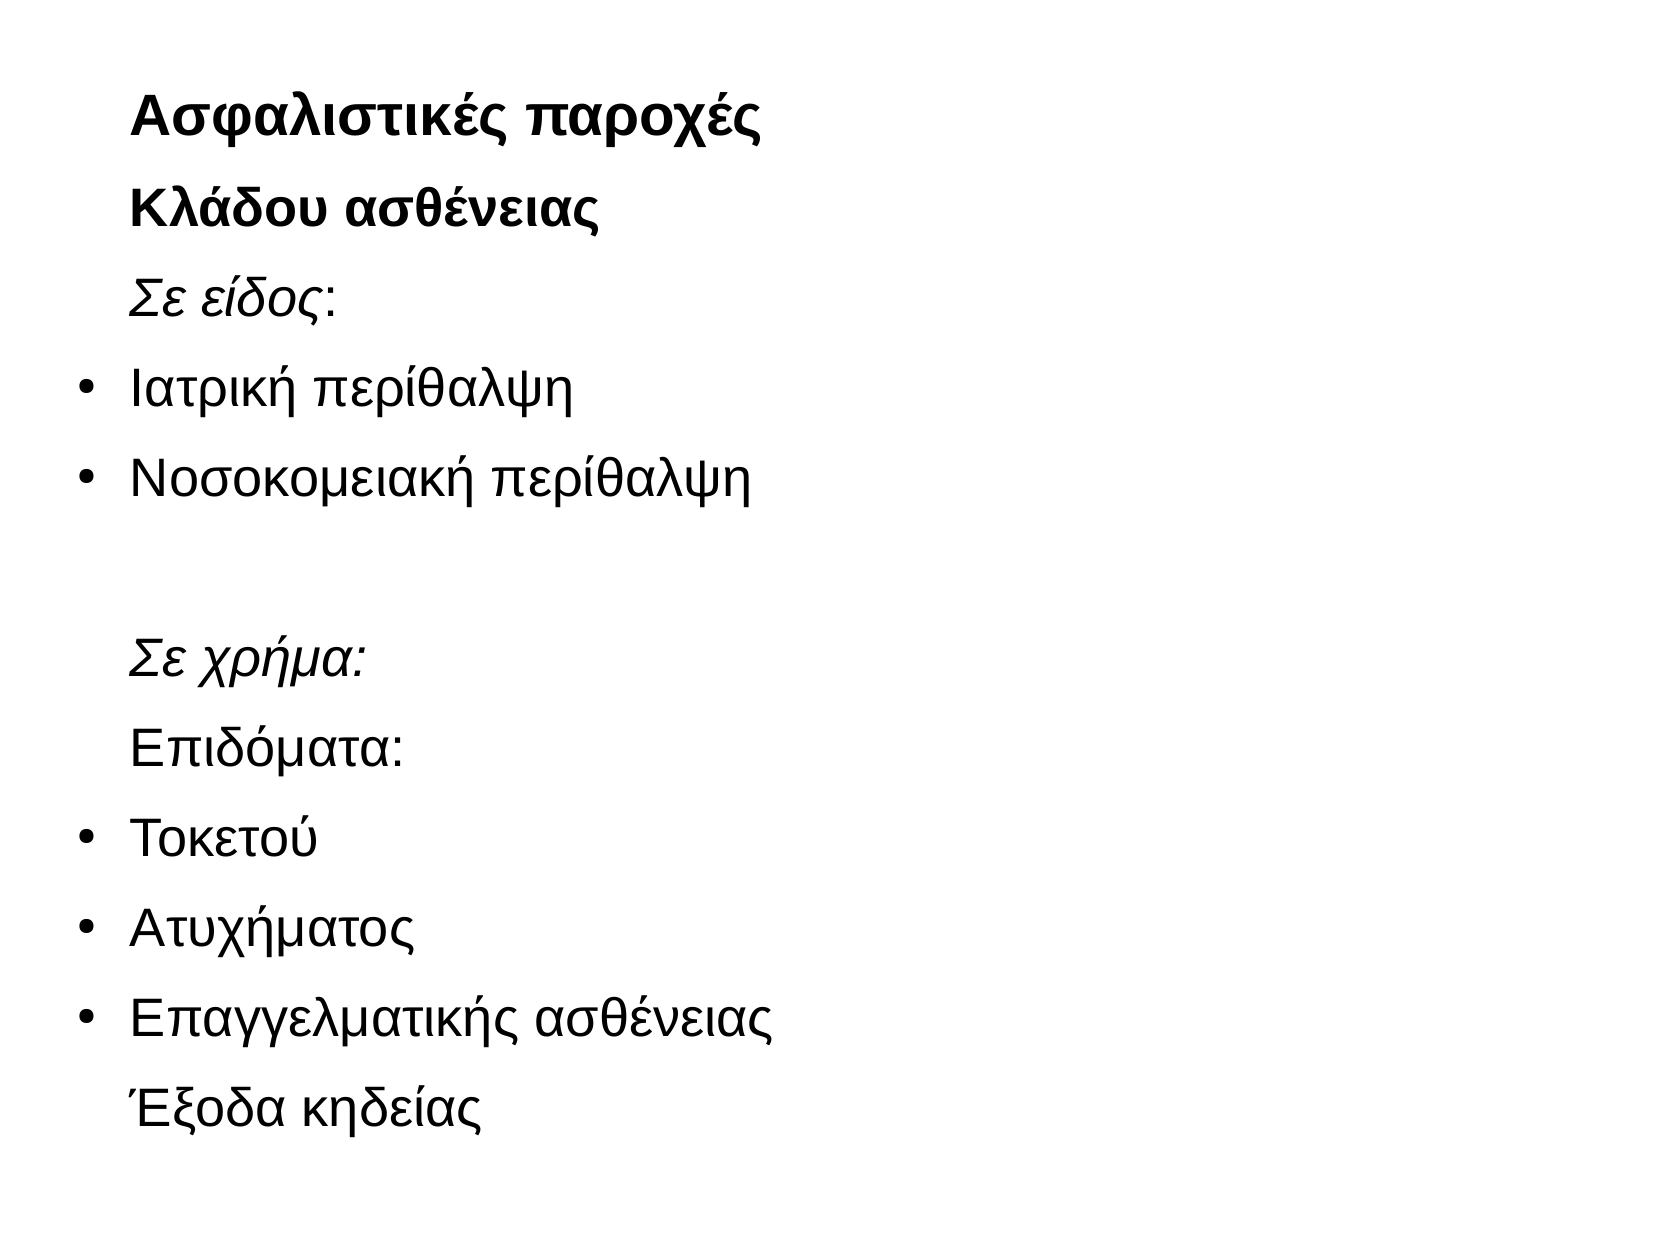

# Ασφαλιστικές παροχές
Κλάδου ασθένειας
Σε είδος:
Ιατρική περίθαλψη
Νοσοκομειακή περίθαλψη
Σε χρήμα:
Επιδόματα:
Τοκετού
Ατυχήματος
Επαγγελματικής ασθένειας
Έξοδα κηδείας